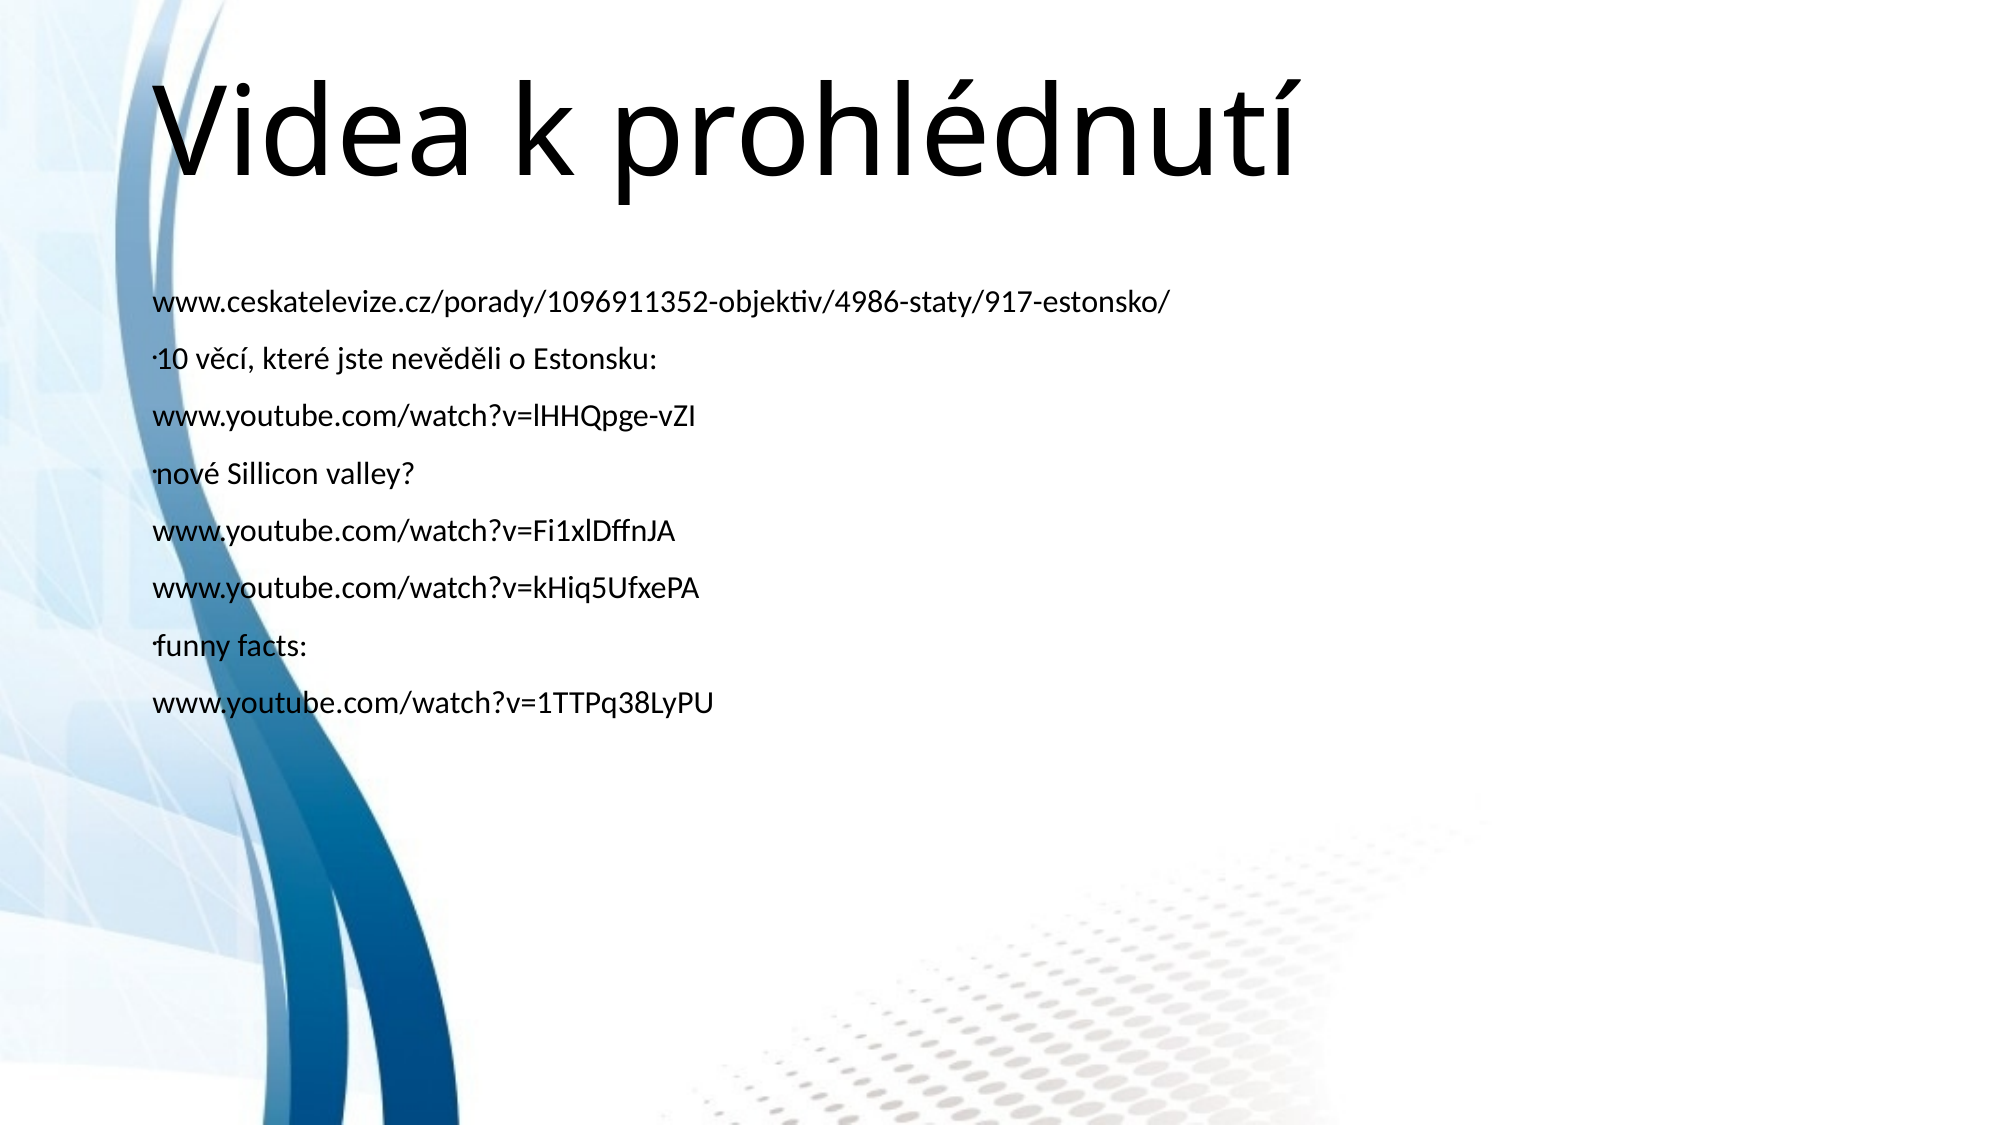

# Videa k prohlédnutí
www.ceskatelevize.cz/porady/1096911352-objektiv/4986-staty/917-estonsko/
10 věcí, které jste nevěděli o Estonsku:
www.youtube.com/watch?v=lHHQpge-vZI
nové Sillicon valley?
www.youtube.com/watch?v=Fi1xlDffnJA
www.youtube.com/watch?v=kHiq5UfxePA
funny facts:
www.youtube.com/watch?v=1TTPq38LyPU